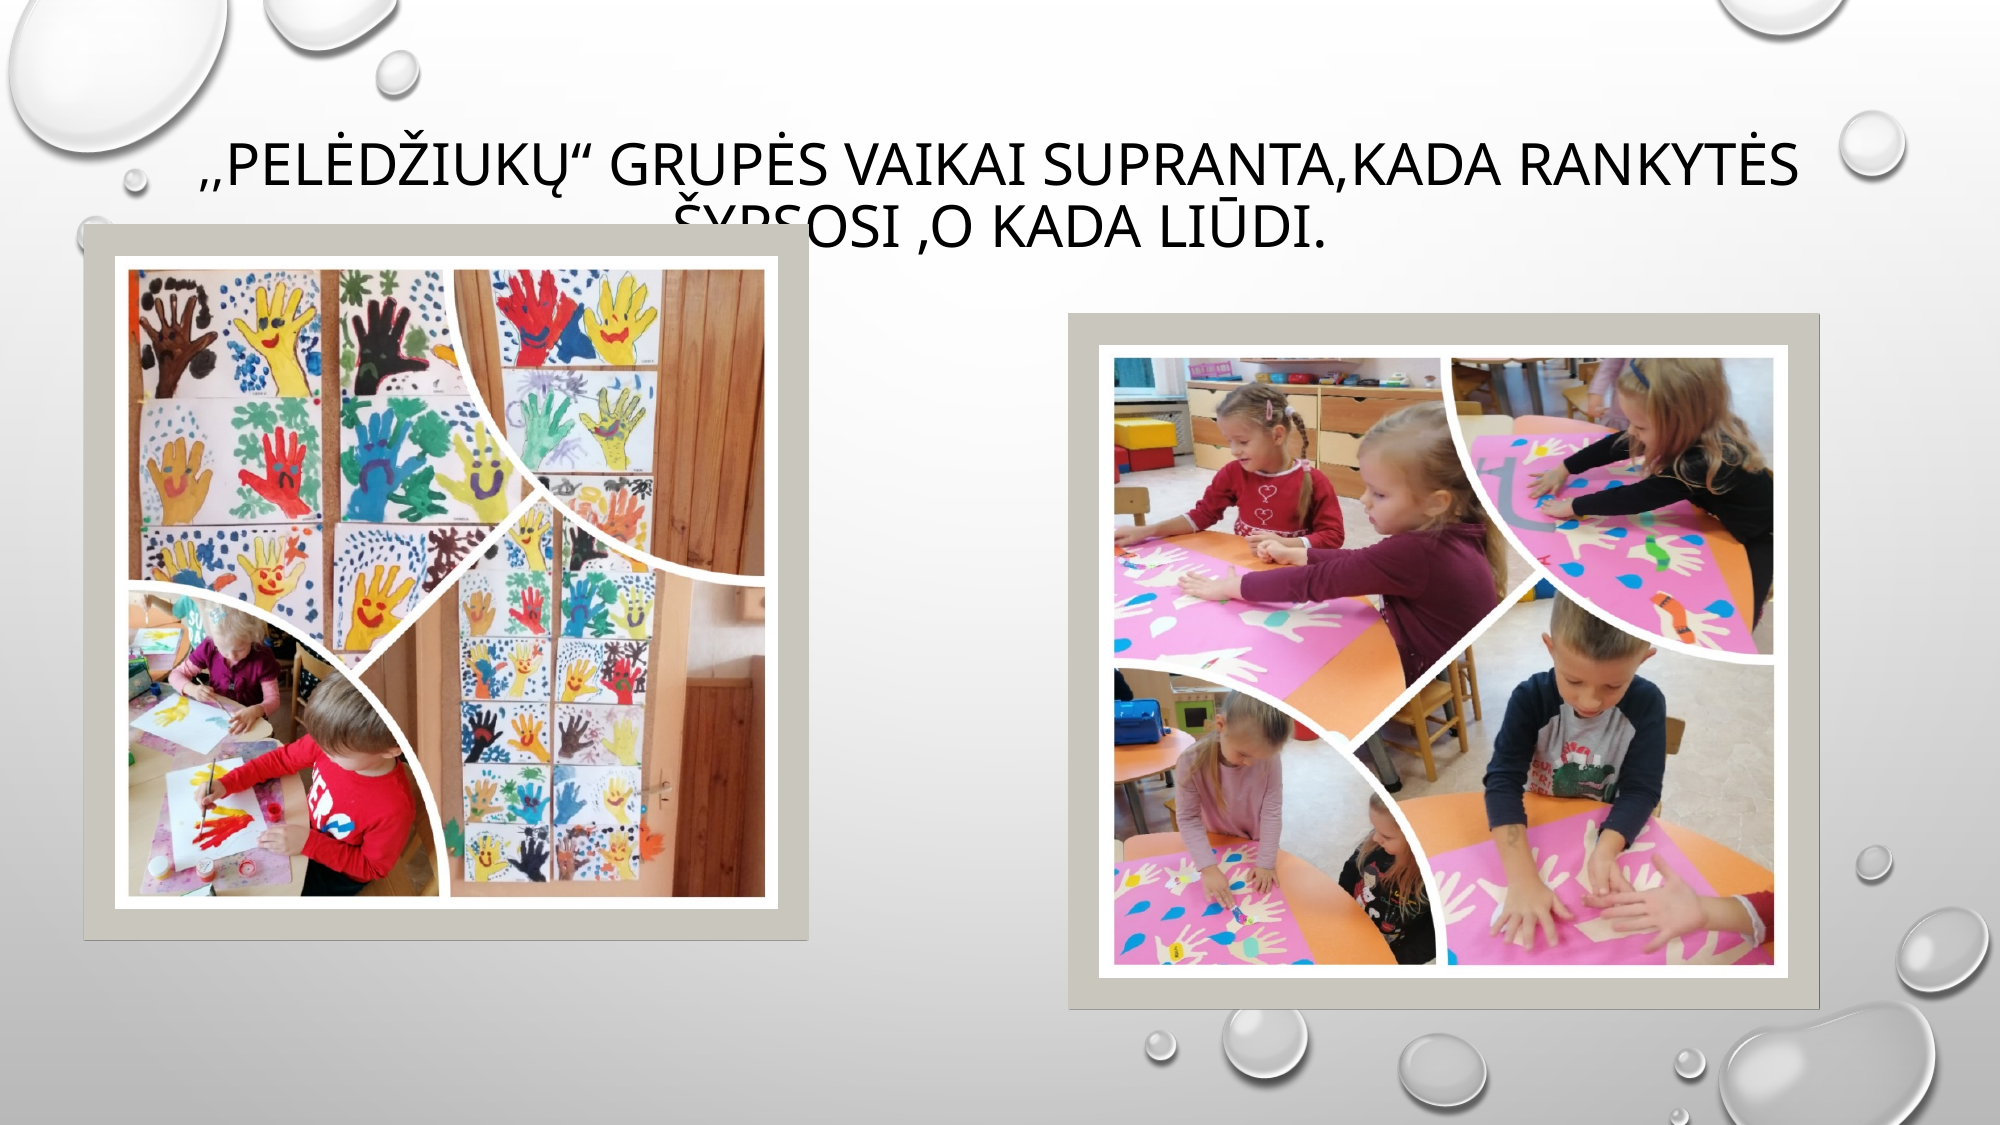

# ,,PELĖDŽIUKŲ“ GRUPĖS VAIKAI SUPRANTA,KADA RANKYTĖS ŠYPSOSI ,O KADA LIŪDI.